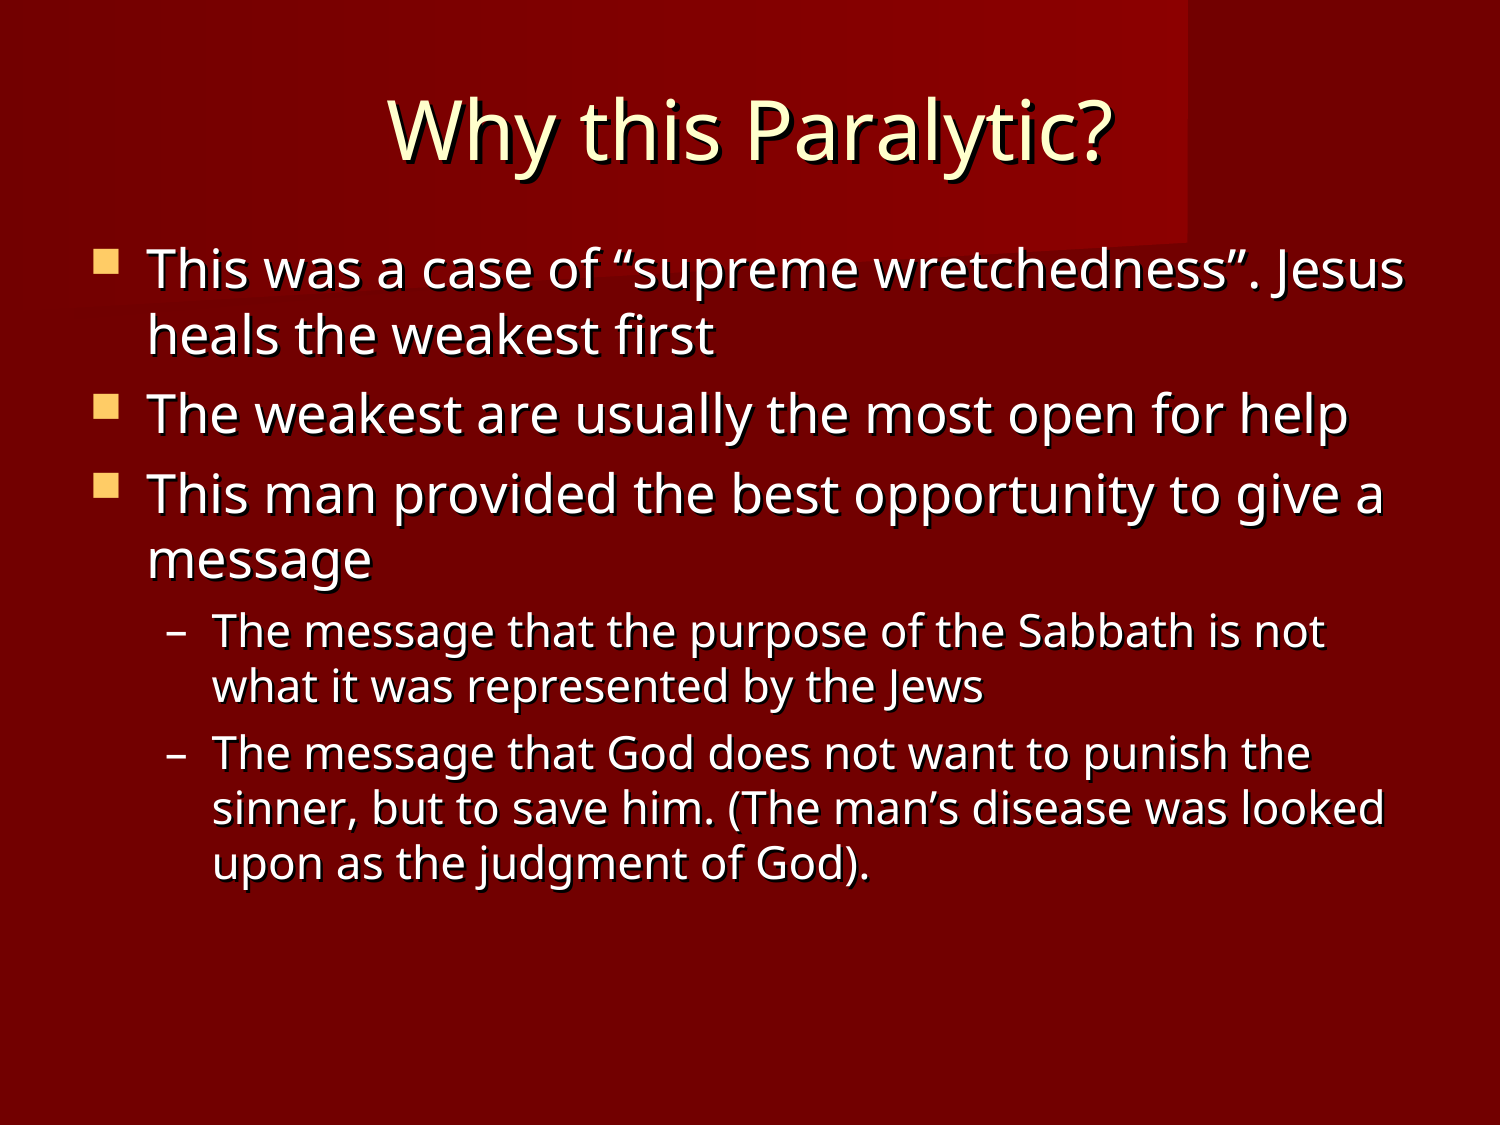

# Why this Paralytic?
This was a case of “supreme wretchedness”. Jesus heals the weakest first
The weakest are usually the most open for help
This man provided the best opportunity to give a message
The message that the purpose of the Sabbath is not what it was represented by the Jews
The message that God does not want to punish the sinner, but to save him. (The man’s disease was looked upon as the judgment of God).